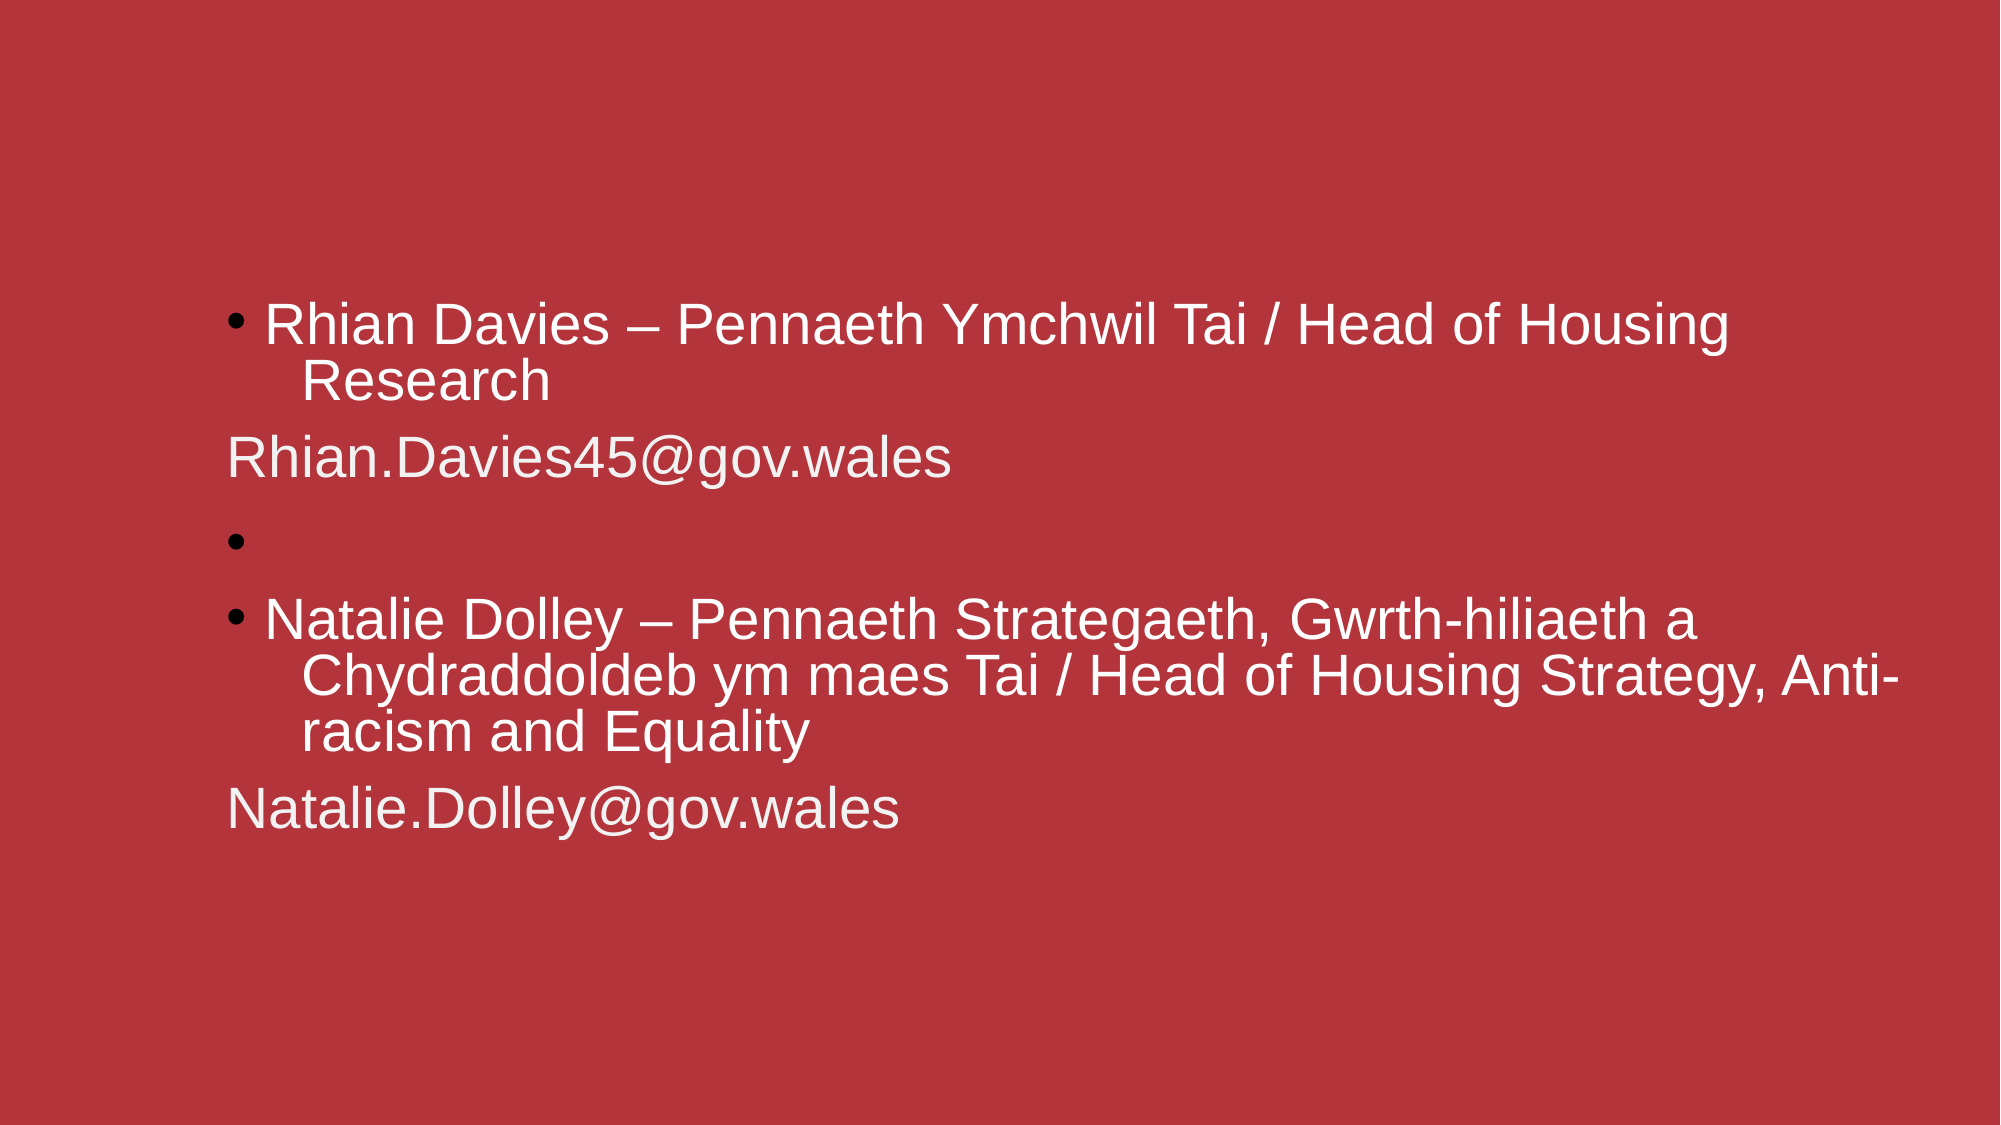

# Rhian Davies – Pennaeth Ymchwil Tai / Head of Housing Research
Rhian.Davies45@gov.wales
Natalie Dolley – Pennaeth Strategaeth, Gwrth-hiliaeth a Chydraddoldeb ym maes Tai / Head of Housing Strategy, Anti-racism and Equality
Natalie.Dolley@gov.wales